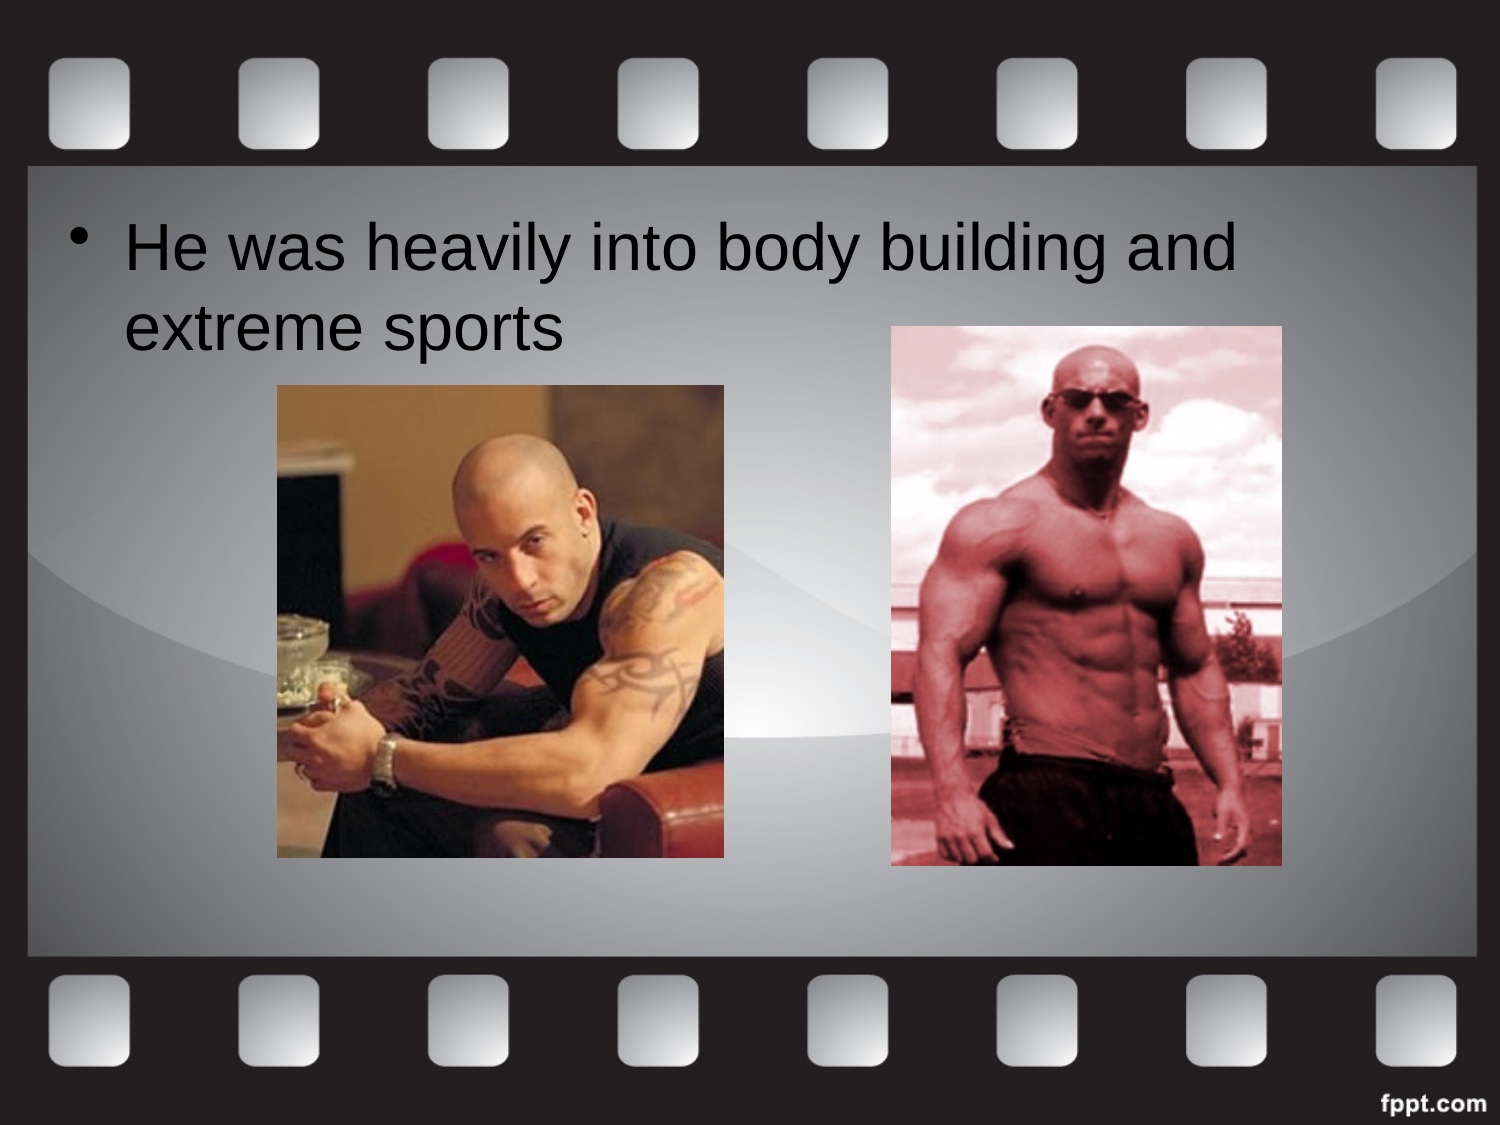

# He was heavily into body building and extreme sports